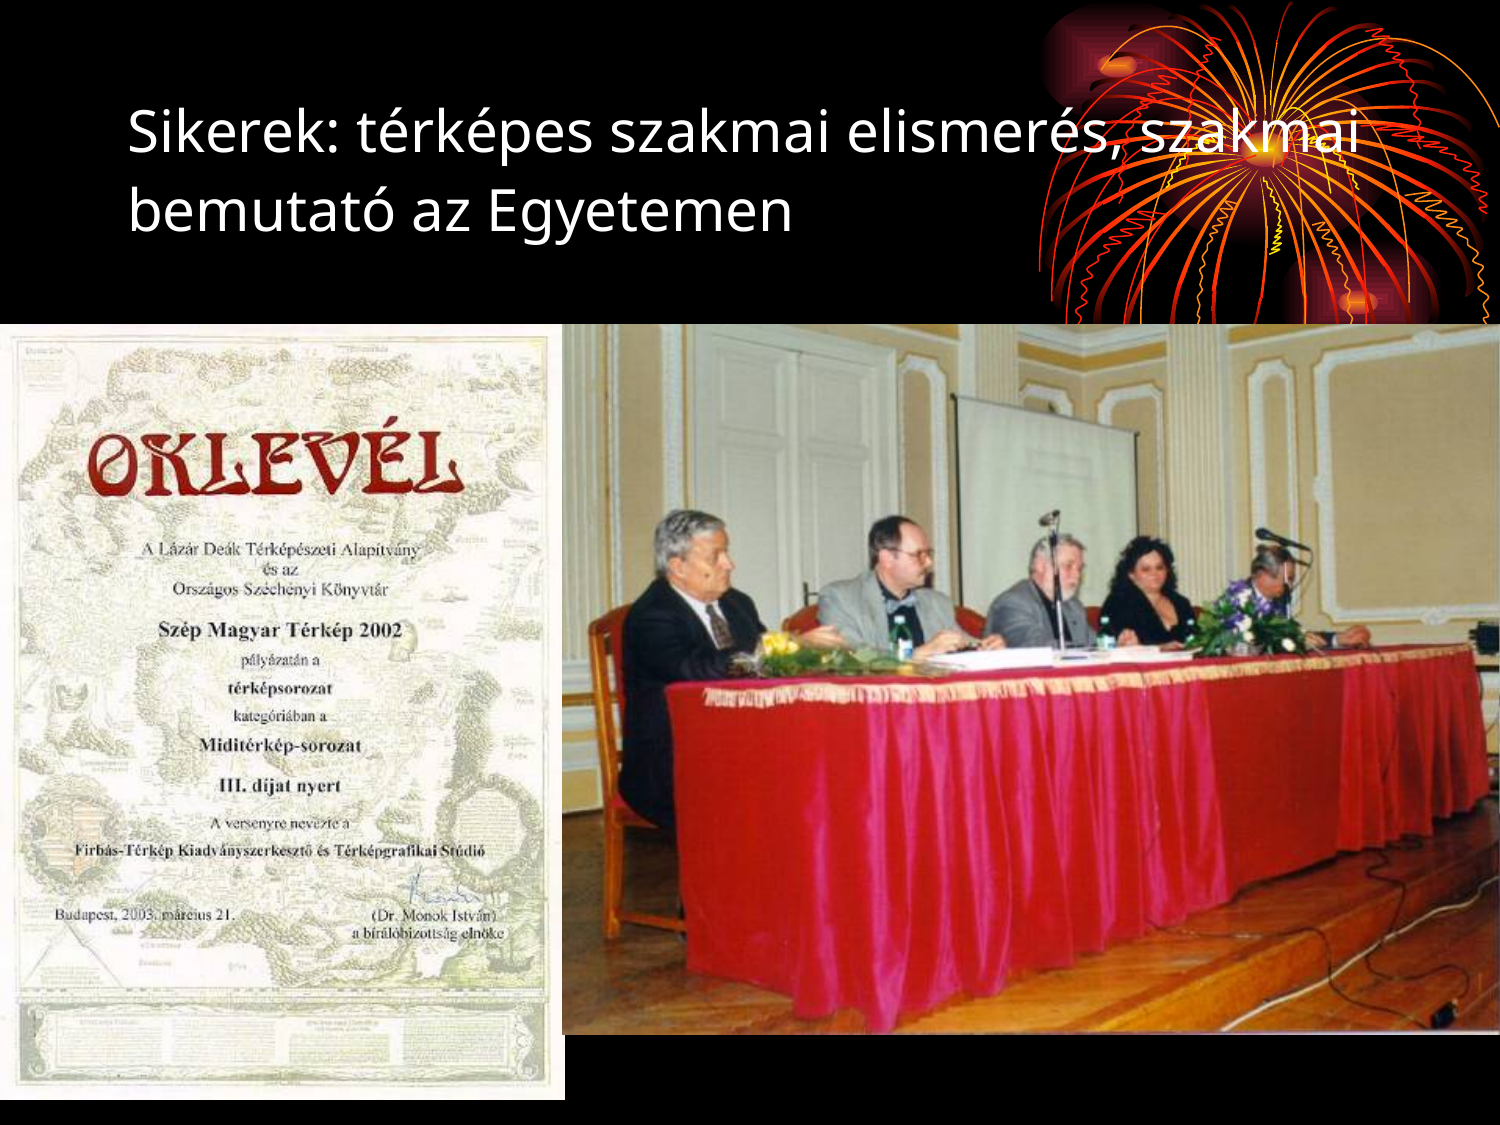

# Sikerek: térképes szakmai elismerés, szakmai bemutató az Egyetemen